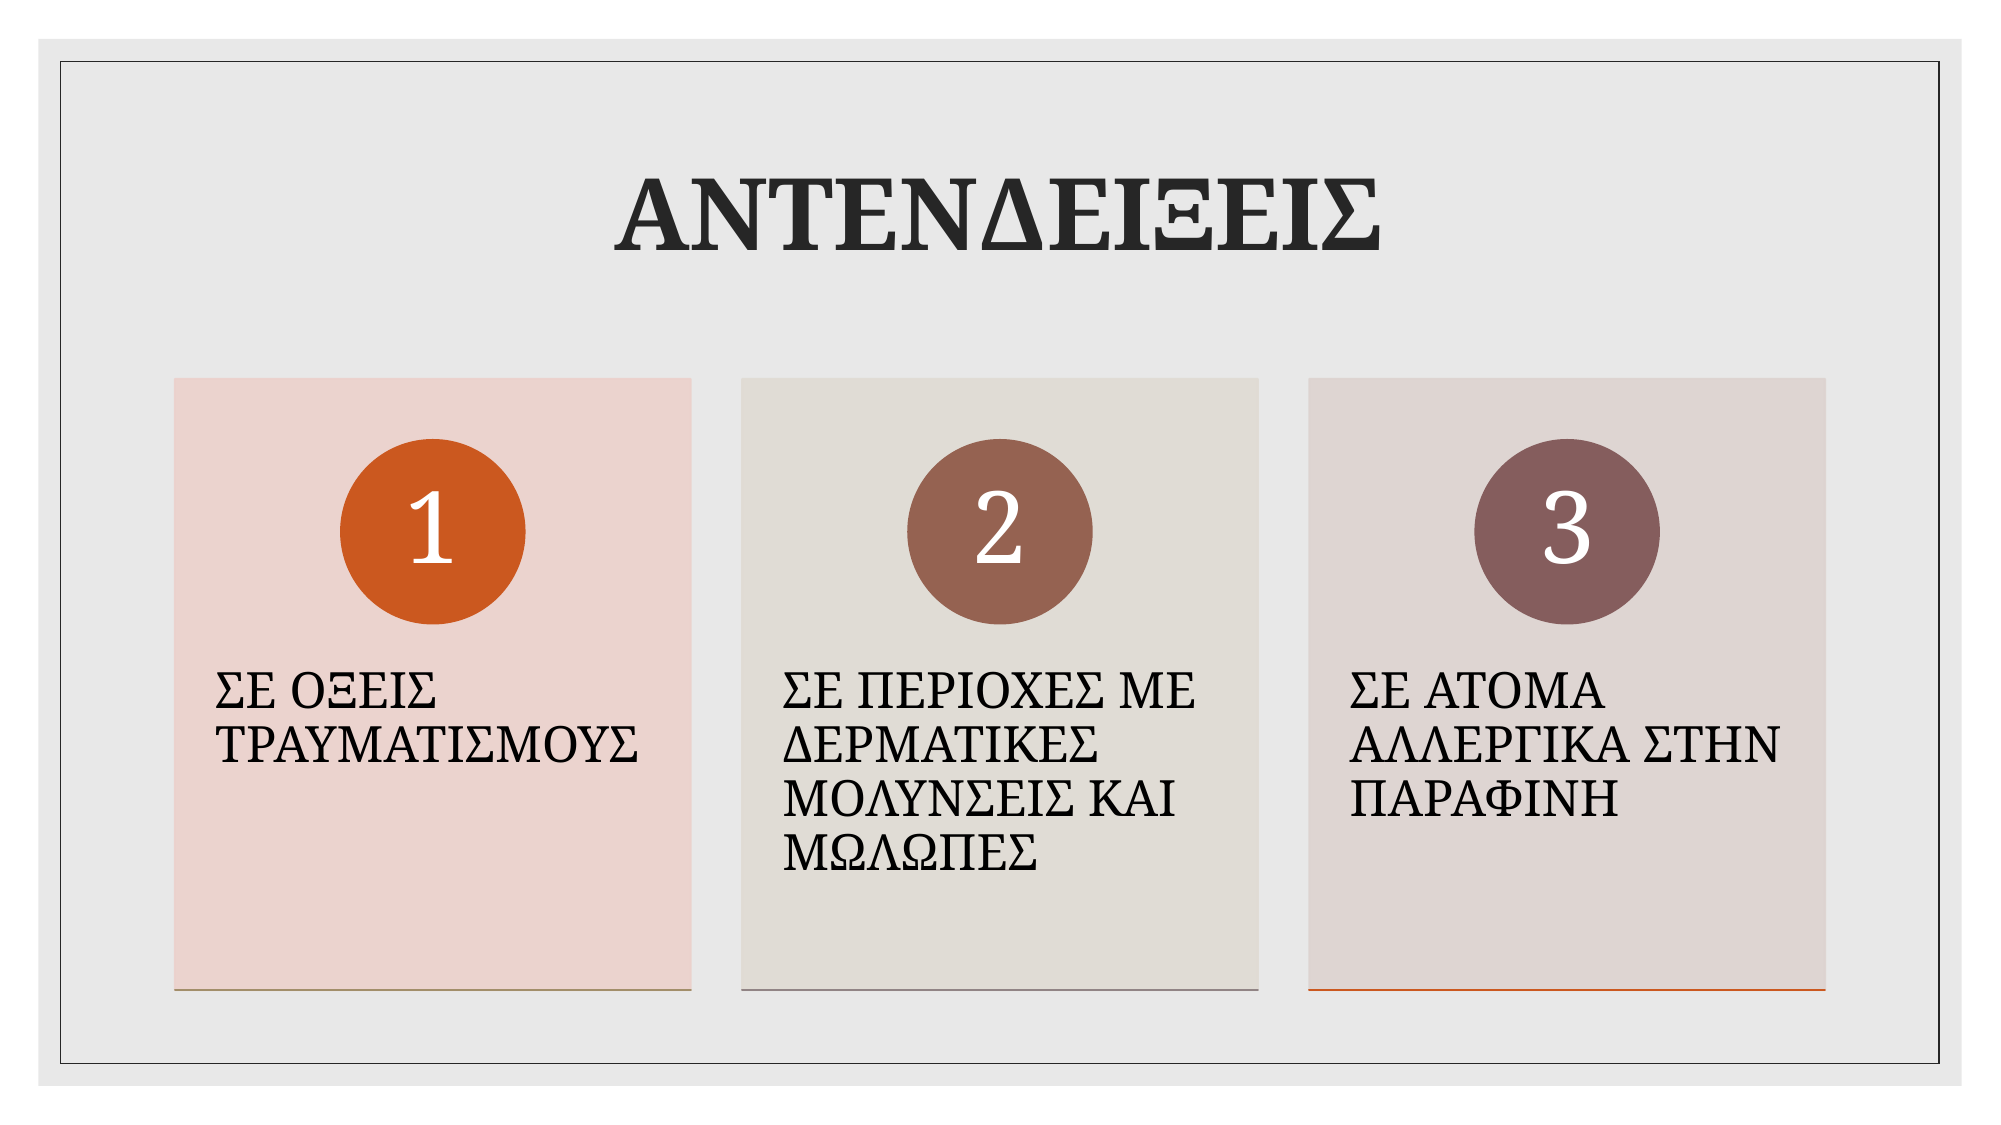

# ΑΝΤΕΝΔΕΙΞΕΙΣ
ΣΕ ΟΞΕΙΣ ΤΡΑΥΜΑΤΙΣΜΟΥΣ
ΣΕ ΠΕΡΙΟΧΕΣ ΜΕ ΔΕΡΜΑΤΙΚΕΣ ΜΟΛΥΝΣΕΙΣ ΚΑΙ ΜΩΛΩΠΕΣ
ΣΕ ΑΤΟΜΑ ΑΛΛΕΡΓΙΚΑ ΣΤΗΝ ΠΑΡΑΦΙΝΗ
1
2
3